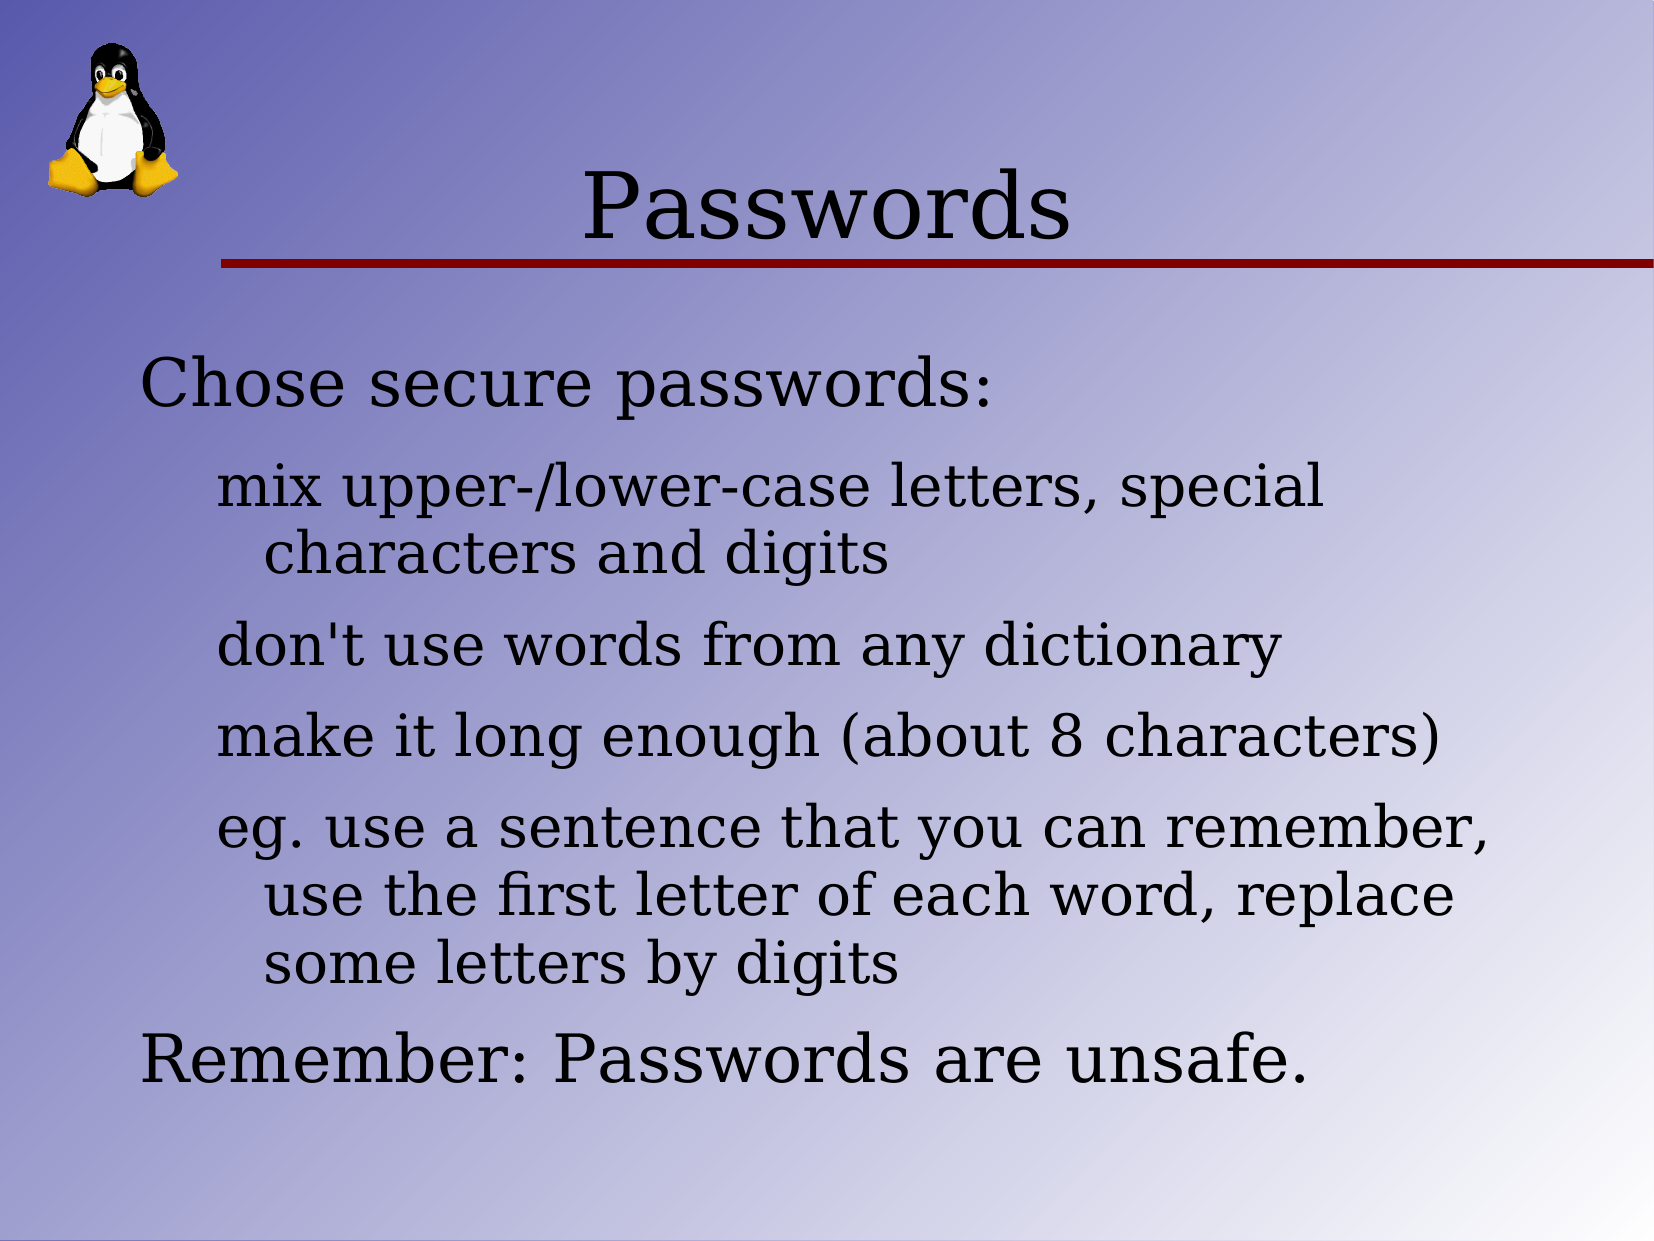

# Passwords
Chose secure passwords:
mix upper-/lower-case letters, special characters and digits
don't use words from any dictionary
make it long enough (about 8 characters)
eg. use a sentence that you can remember, use the first letter of each word, replace some letters by digits
Remember: Passwords are unsafe.